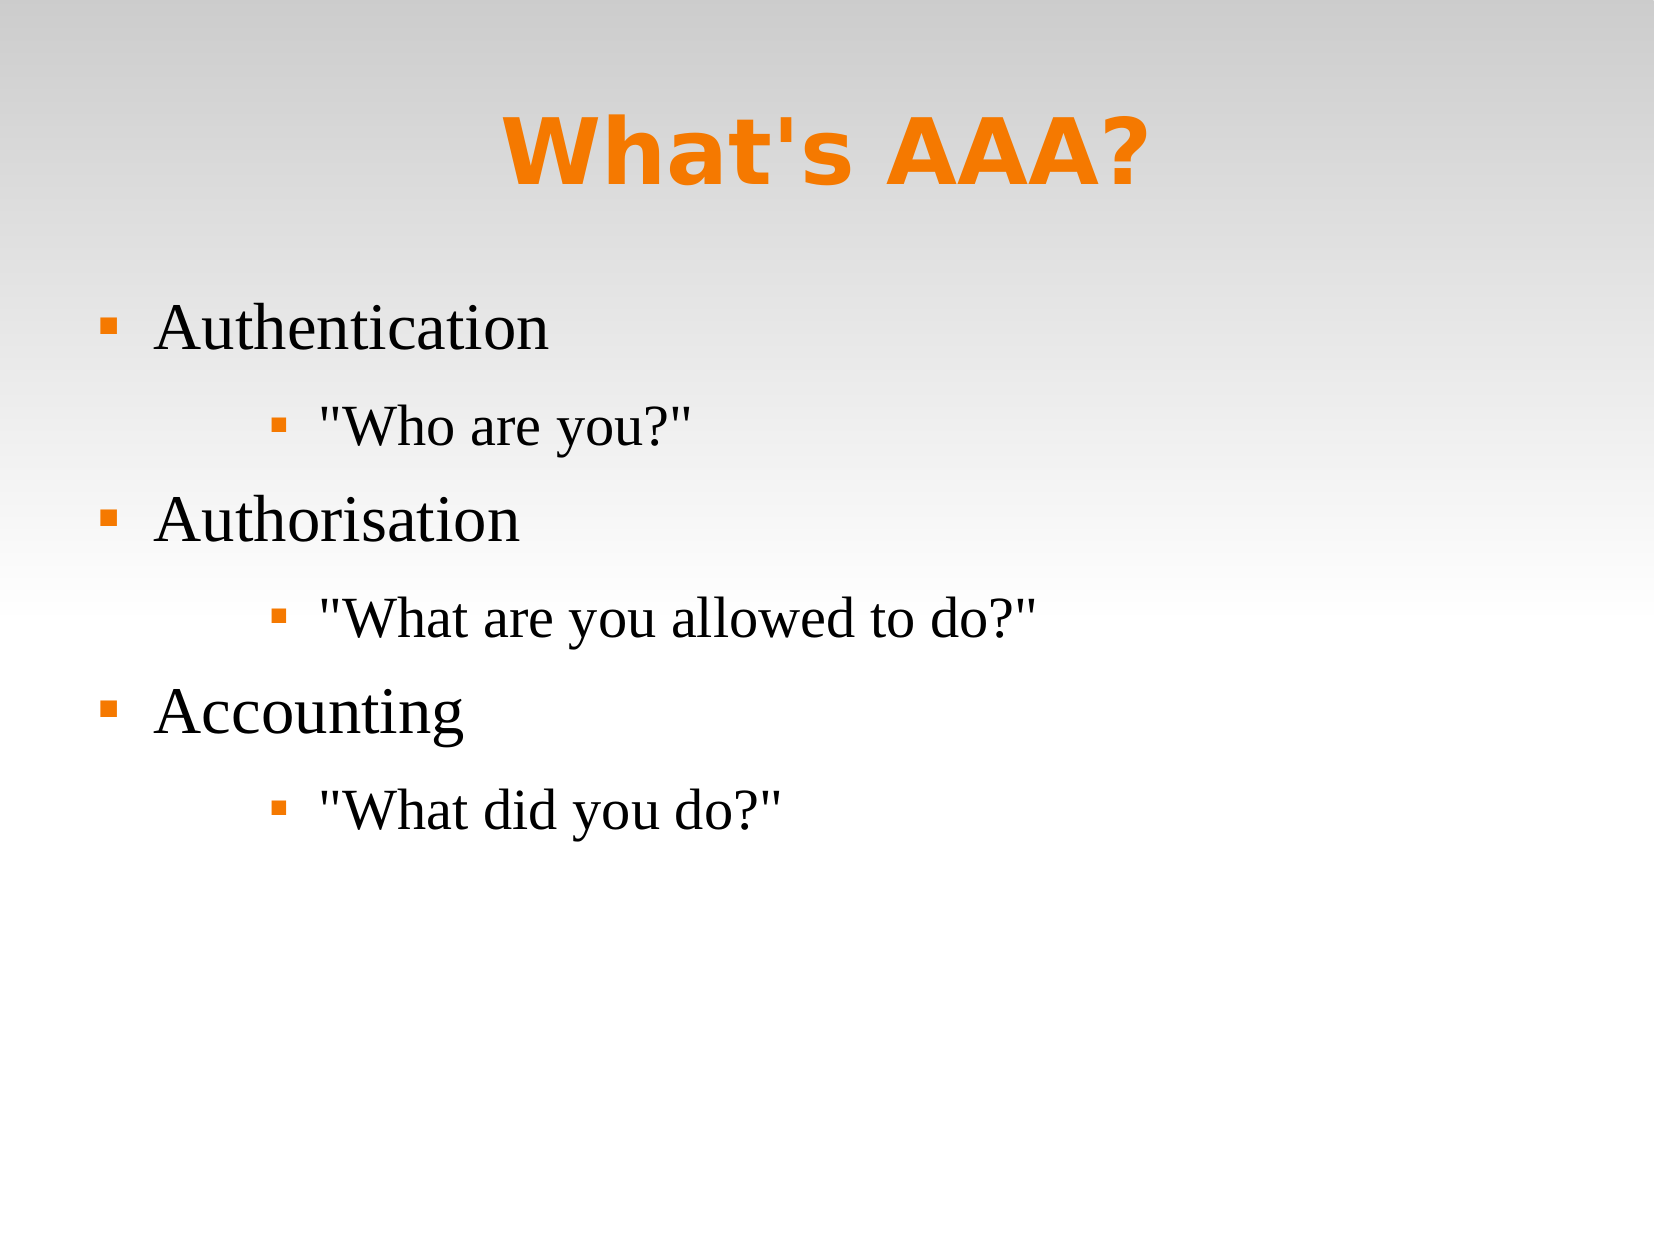

# What's AAA?
Authentication
"Who are you?"
Authorisation
"What are you allowed to do?"
Accounting
"What did you do?"